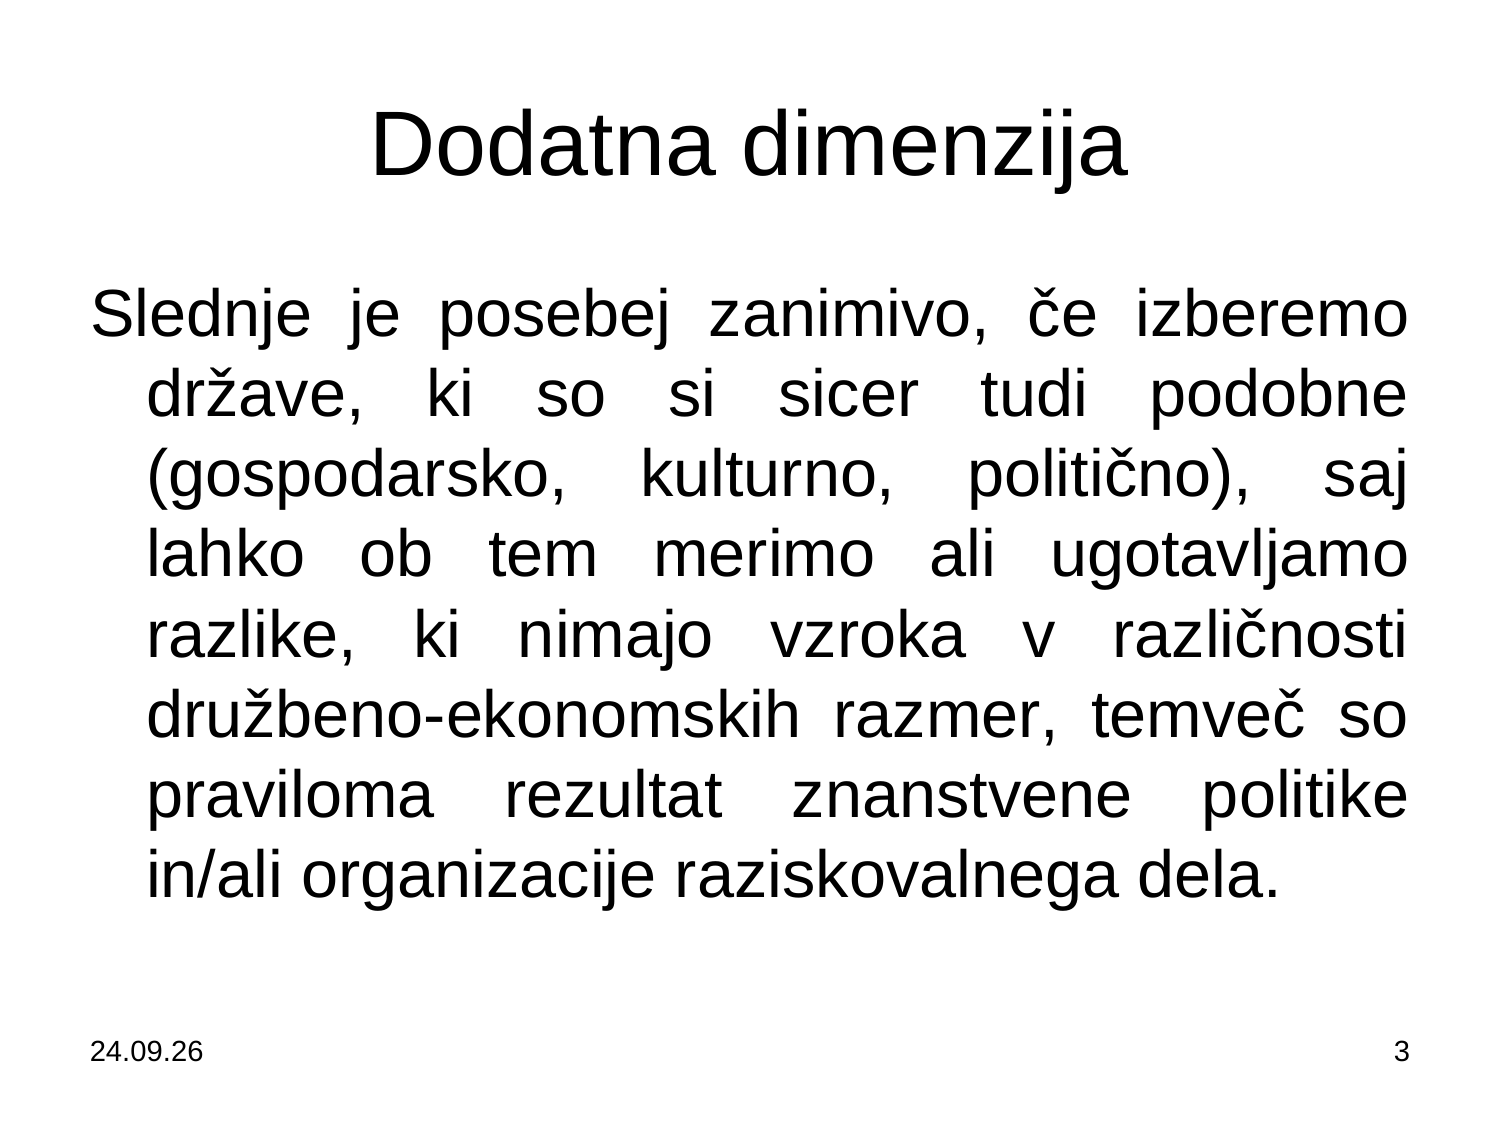

# Dodatna dimenzija
Slednje je posebej zanimivo, če izberemo države, ki so si sicer tudi podobne (gospodarsko, kulturno, politično), saj lahko ob tem merimo ali ugotavljamo razlike, ki nimajo vzroka v različnosti družbeno-ekonomskih razmer, temveč so praviloma rezultat znanstvene politike in/ali organizacije raziskovalnega dela.